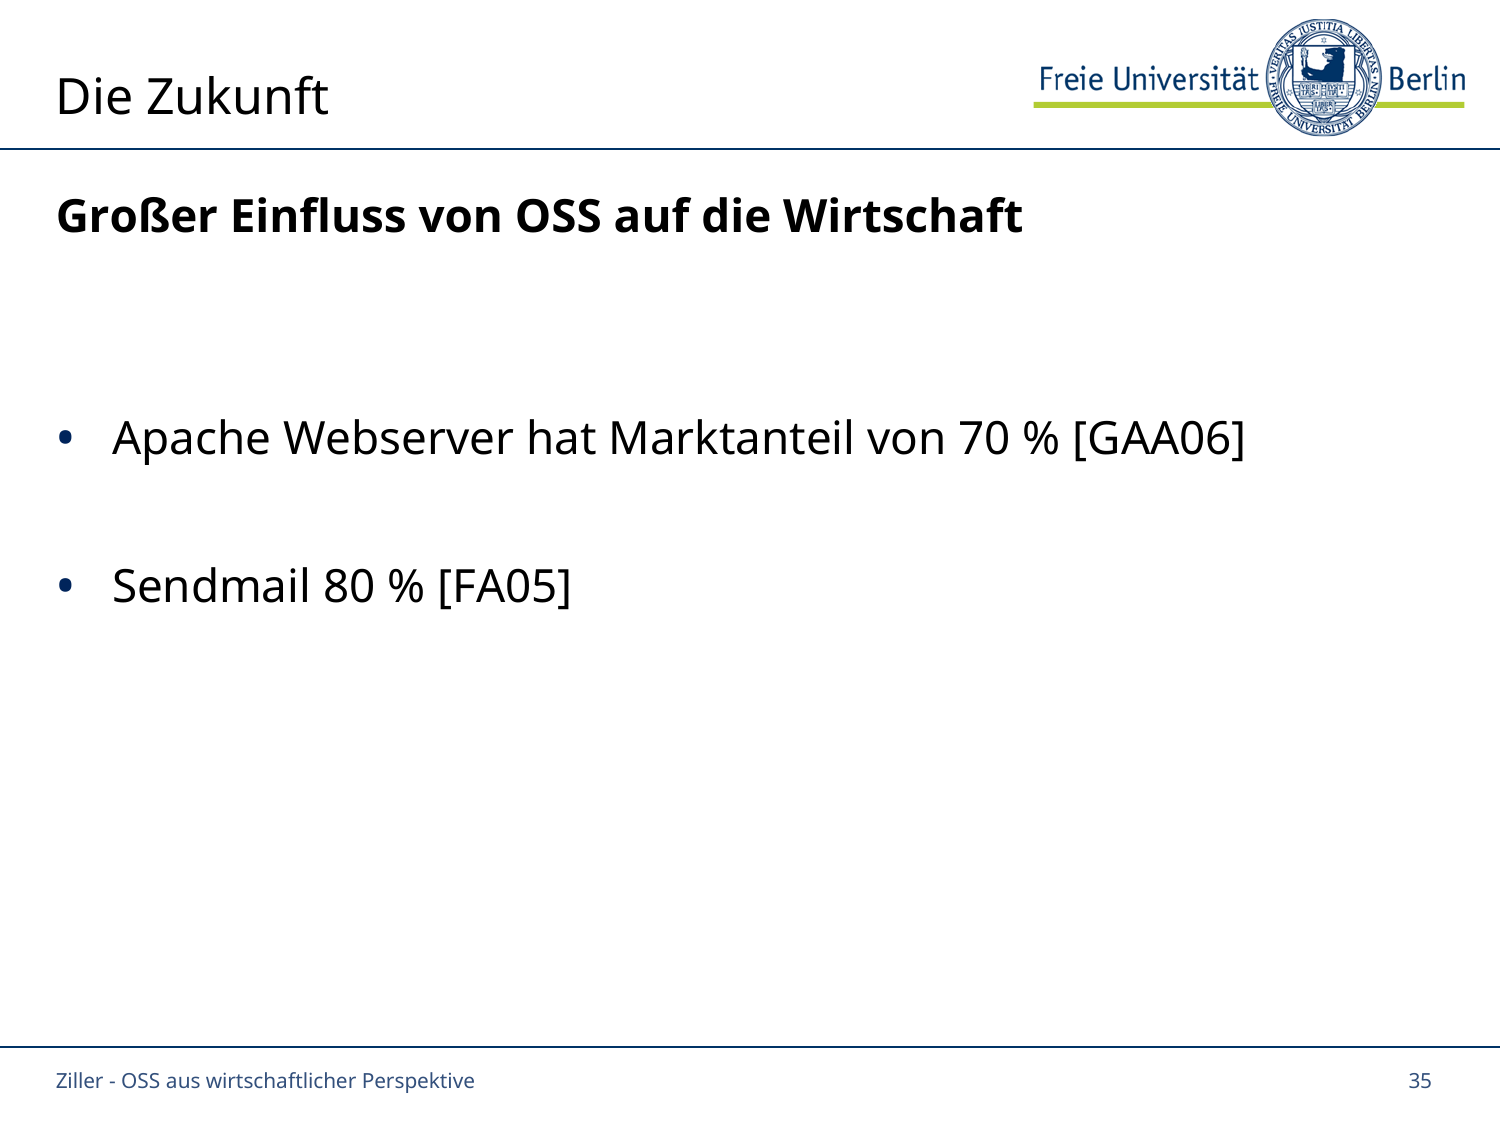

# Die Zukunft
Großer Einfluss von OSS auf die Wirtschaft
Apache Webserver hat Marktanteil von 70 % [GAA06]
Sendmail 80 % [FA05]
Ziller - OSS aus wirtschaftlicher Perspektive
35